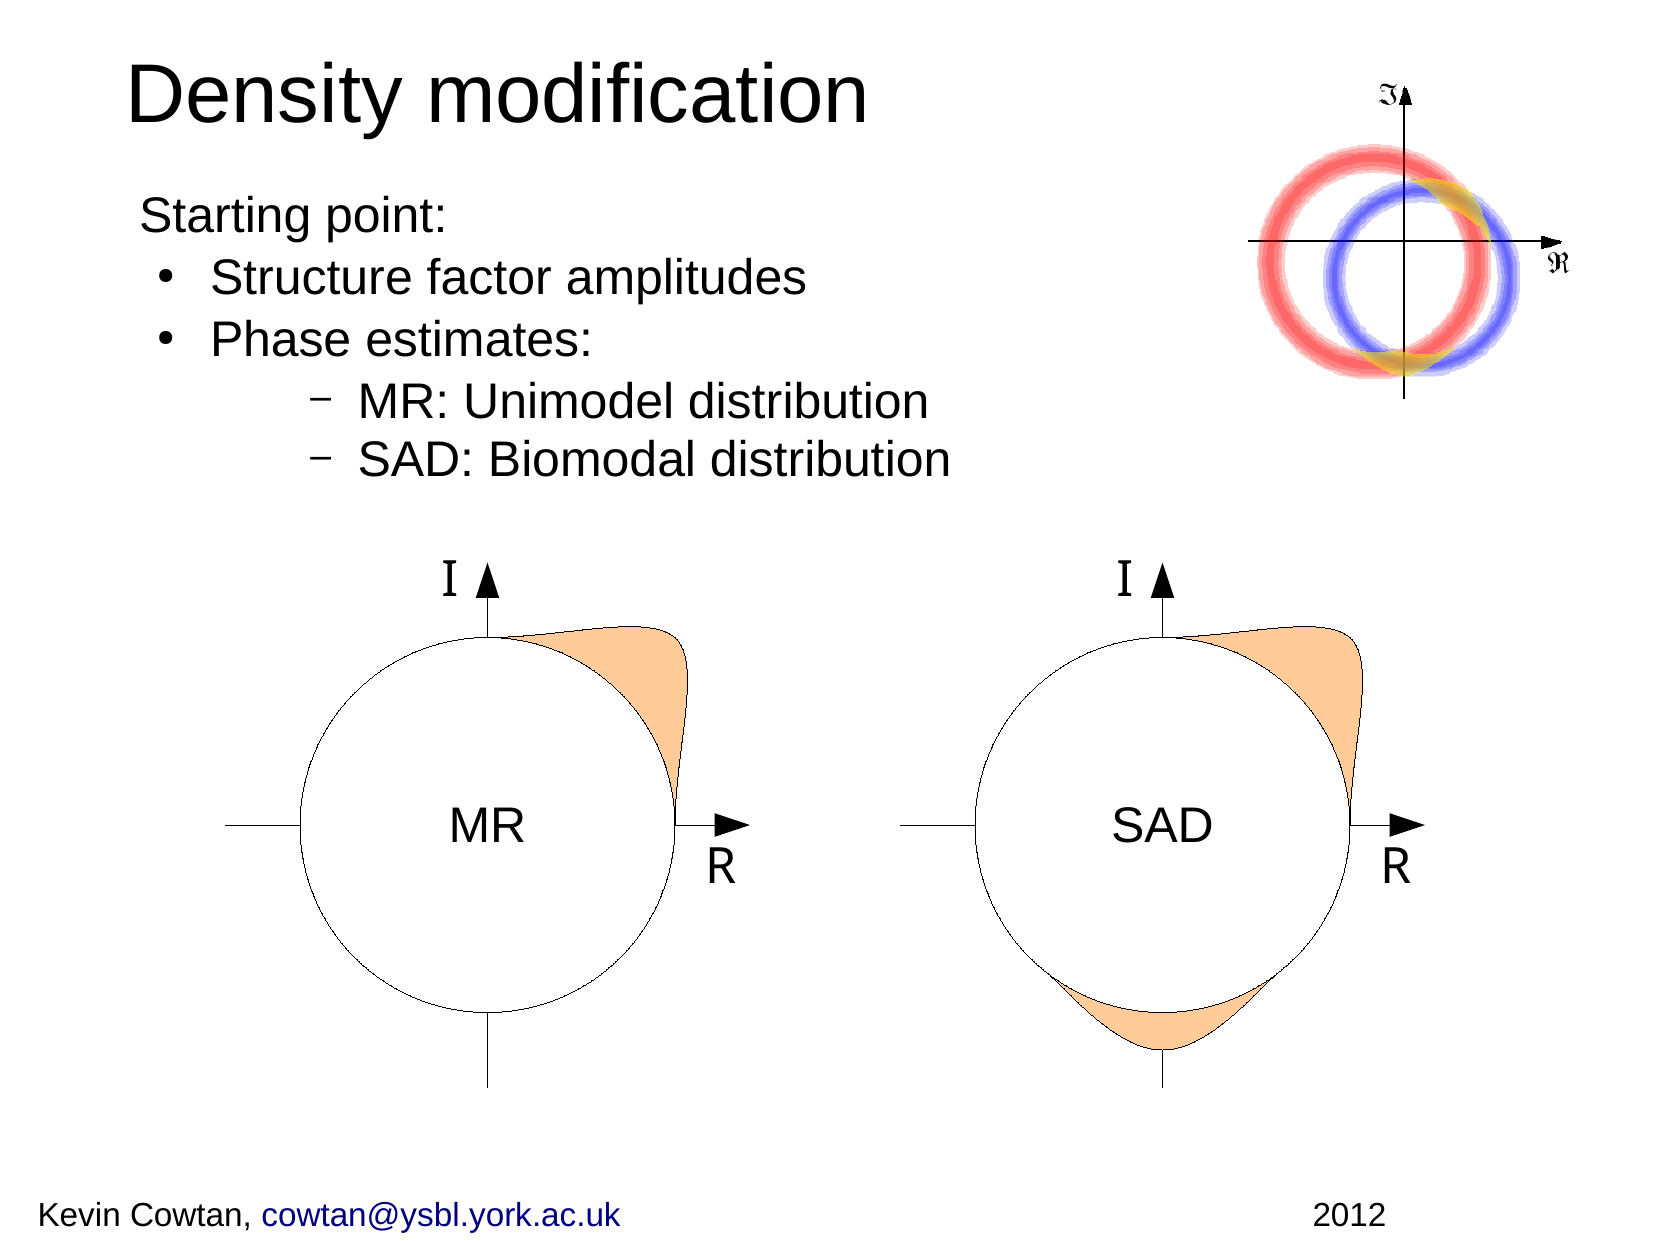

# Density modification
Starting point:
Structure factor amplitudes
Phase estimates:
MR: Unimodel distribution
SAD: Biomodal distribution
I
I
MR
SAD
R
R